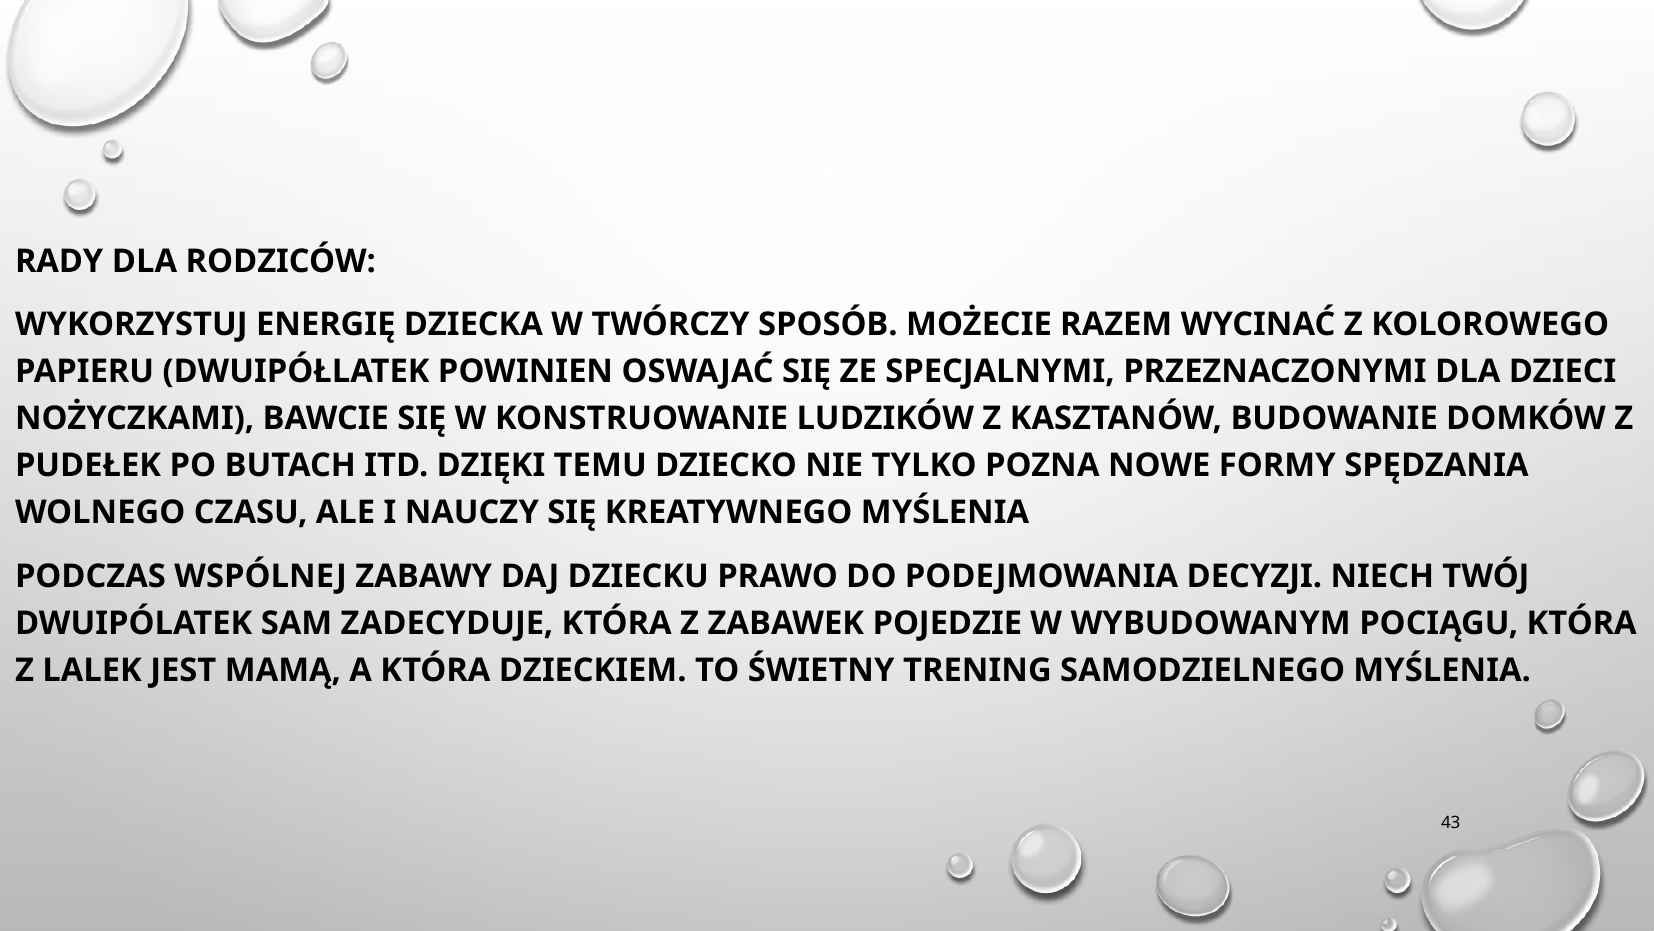

# Rady dla rodziców:
Wykorzystuj energię dziecka w twórczy sposób. Możecie razem wycinać z kolorowego papieru (dwuipółlatek powinien oswajać się ze specjalnymi, przeznaczonymi dla dzieci nożyczkami), bawcie się w konstruowanie ludzików z kasztanów, budowanie domków z pudełek po butach itd. Dzięki temu dziecko nie tylko pozna nowe formy spędzania wolnego czasu, ale i nauczy się kreatywnego myślenia
Podczas wspólnej zabawy daj dziecku prawo do podejmowania decyzji. Niech twój dwuipólatek sam zadecyduje, która z zabawek pojedzie w wybudowanym pociągu, która z lalek jest mamą, a która dzieckiem. To świetny trening samodzielnego myślenia.
42